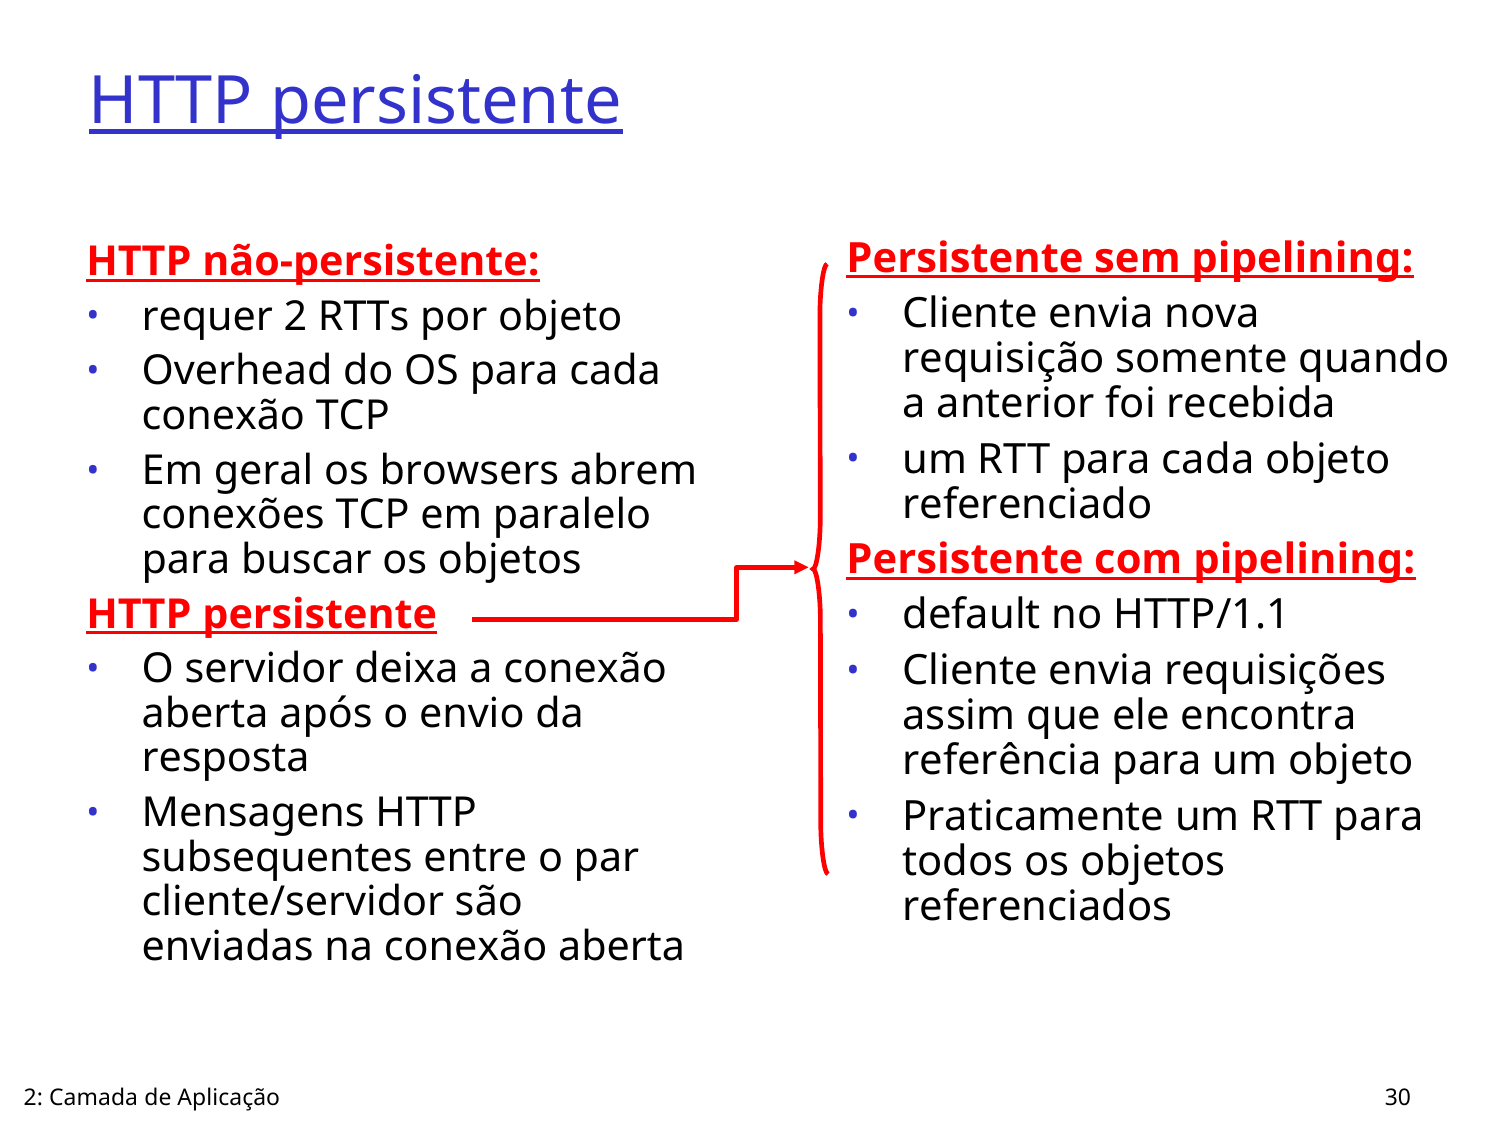

# HTTP persistente
Persistente sem pipelining:
Cliente envia nova requisição somente quando a anterior foi recebida
um RTT para cada objeto referenciado
Persistente com pipelining:
default no HTTP/1.1
Cliente envia requisições assim que ele encontra referência para um objeto
Praticamente um RTT para todos os objetos referenciados
HTTP não-persistente:
requer 2 RTTs por objeto
Overhead do OS para cada conexão TCP
Em geral os browsers abrem conexões TCP em paralelo para buscar os objetos
HTTP persistente
O servidor deixa a conexão aberta após o envio da resposta
Mensagens HTTP subsequentes entre o par cliente/servidor são enviadas na conexão aberta
30